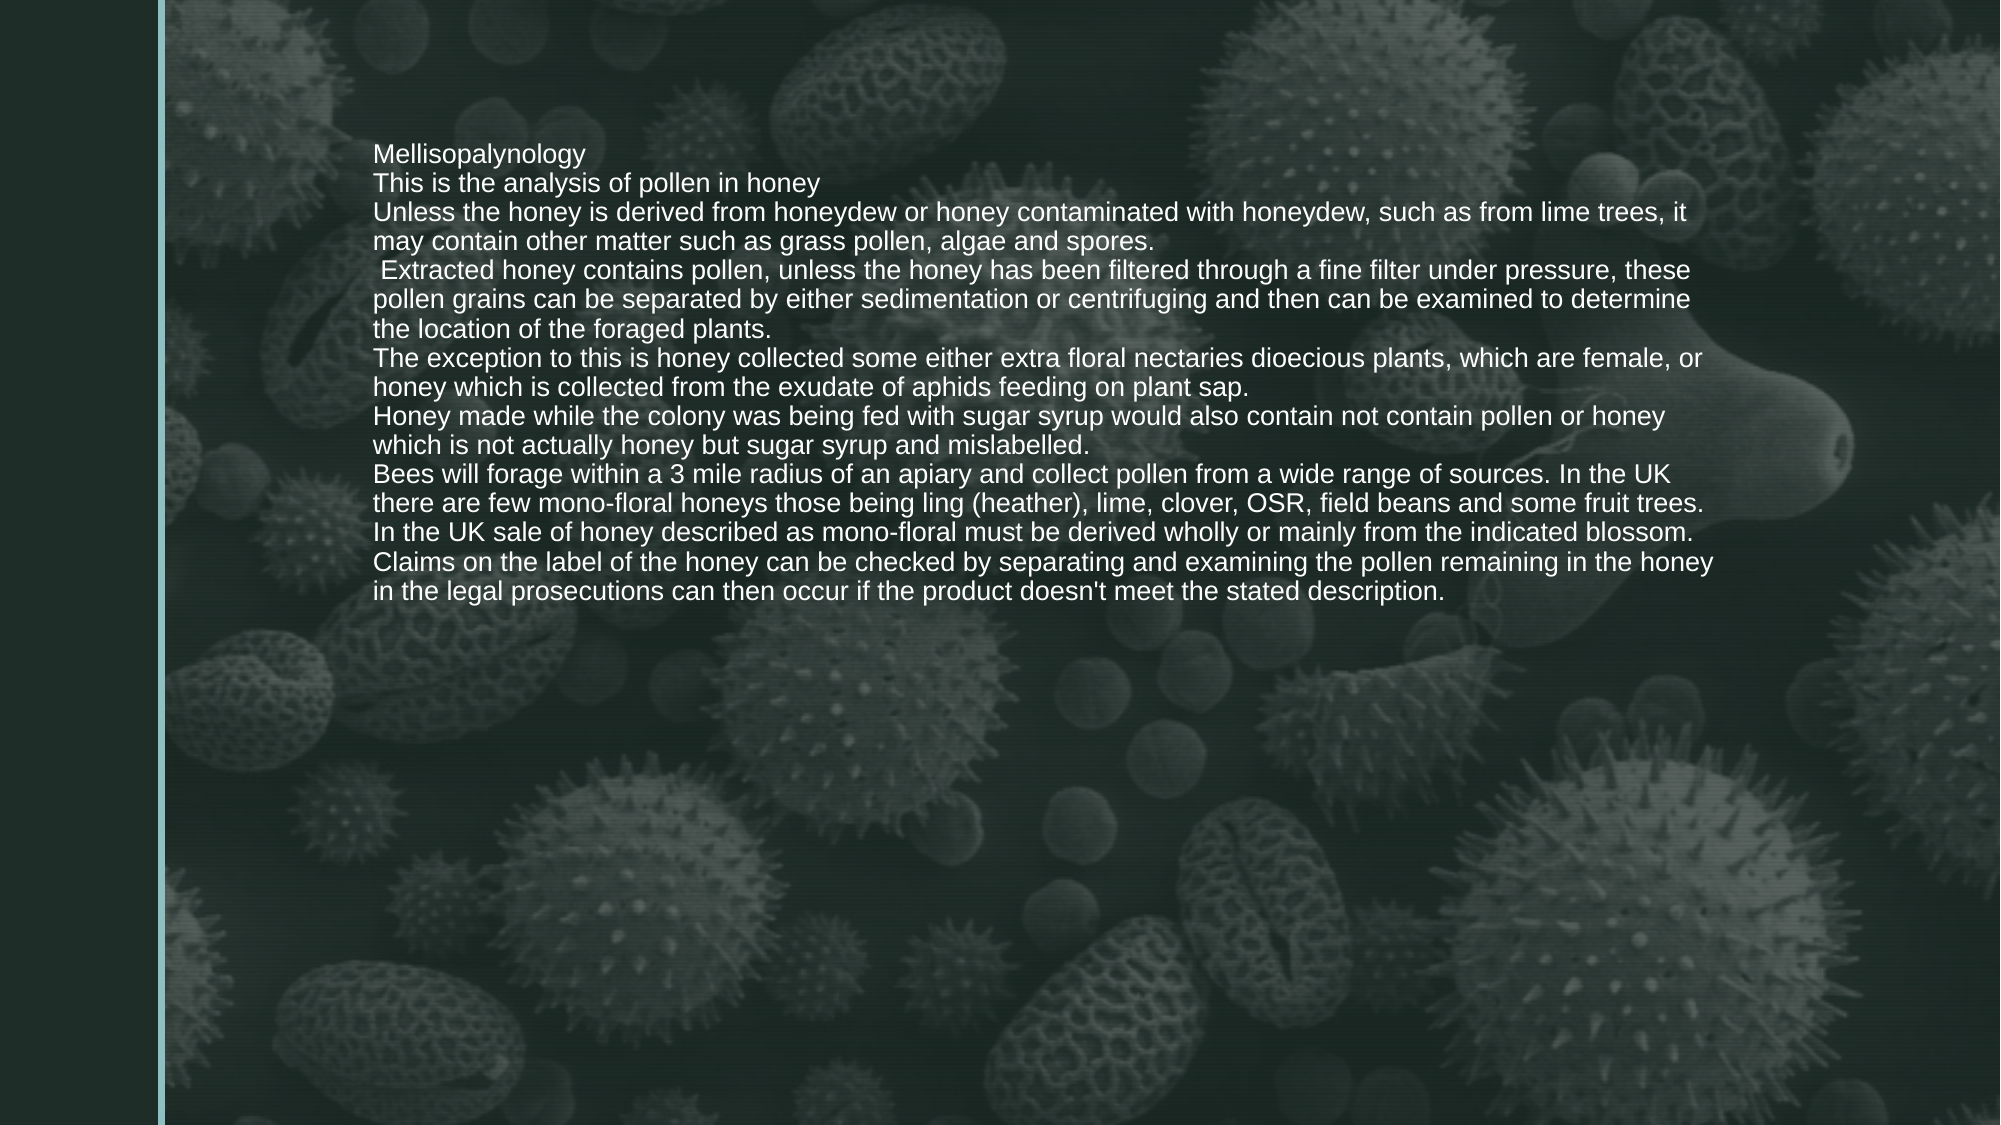

# Mellisopalynology This is the analysis of pollen in honey Unless the honey is derived from honeydew or honey contaminated with honeydew, such as from lime trees, it may contain other matter such as grass pollen, algae and spores. Extracted honey contains pollen, unless the honey has been filtered through a fine filter under pressure, these pollen grains can be separated by either sedimentation or centrifuging and then can be examined to determine the location of the foraged plants. The exception to this is honey collected some either extra floral nectaries dioecious plants, which are female, or honey which is collected from the exudate of aphids feeding on plant sap. Honey made while the colony was being fed with sugar syrup would also contain not contain pollen or honey which is not actually honey but sugar syrup and mislabelled. Bees will forage within a 3 mile radius of an apiary and collect pollen from a wide range of sources. In the UK there are few mono-floral honeys those being ling (heather), lime, clover, OSR, field beans and some fruit trees. In the UK sale of honey described as mono-floral must be derived wholly or mainly from the indicated blossom. Claims on the label of the honey can be checked by separating and examining the pollen remaining in the honey in the legal prosecutions can then occur if the product doesn't meet the stated description.